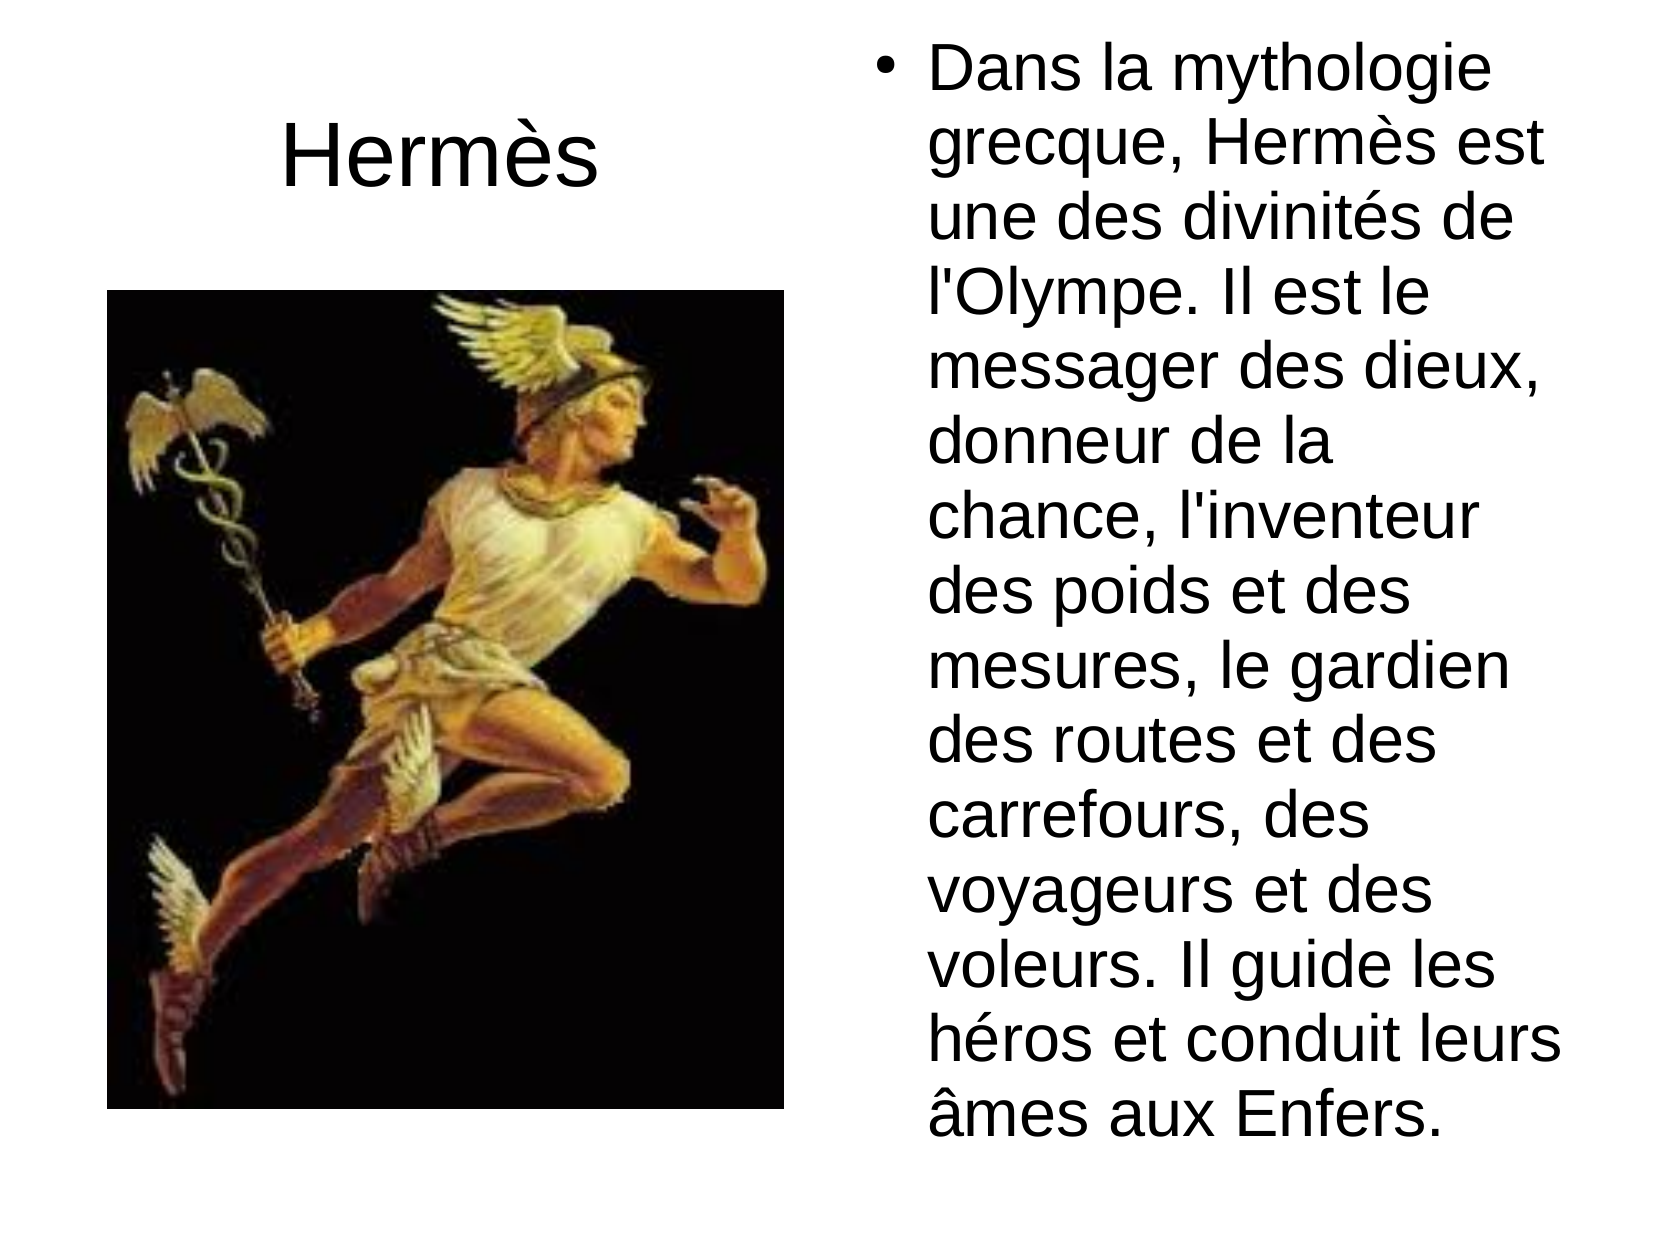

Dans la mythologie grecque, Hermès est une des divinités de l'Olympe. Il est le messager des dieux, donneur de la chance, l'inventeur des poids et des mesures, le gardien des routes et des carrefours, des voyageurs et des voleurs. Il guide les héros et conduit leurs âmes aux Enfers.
# Hermès